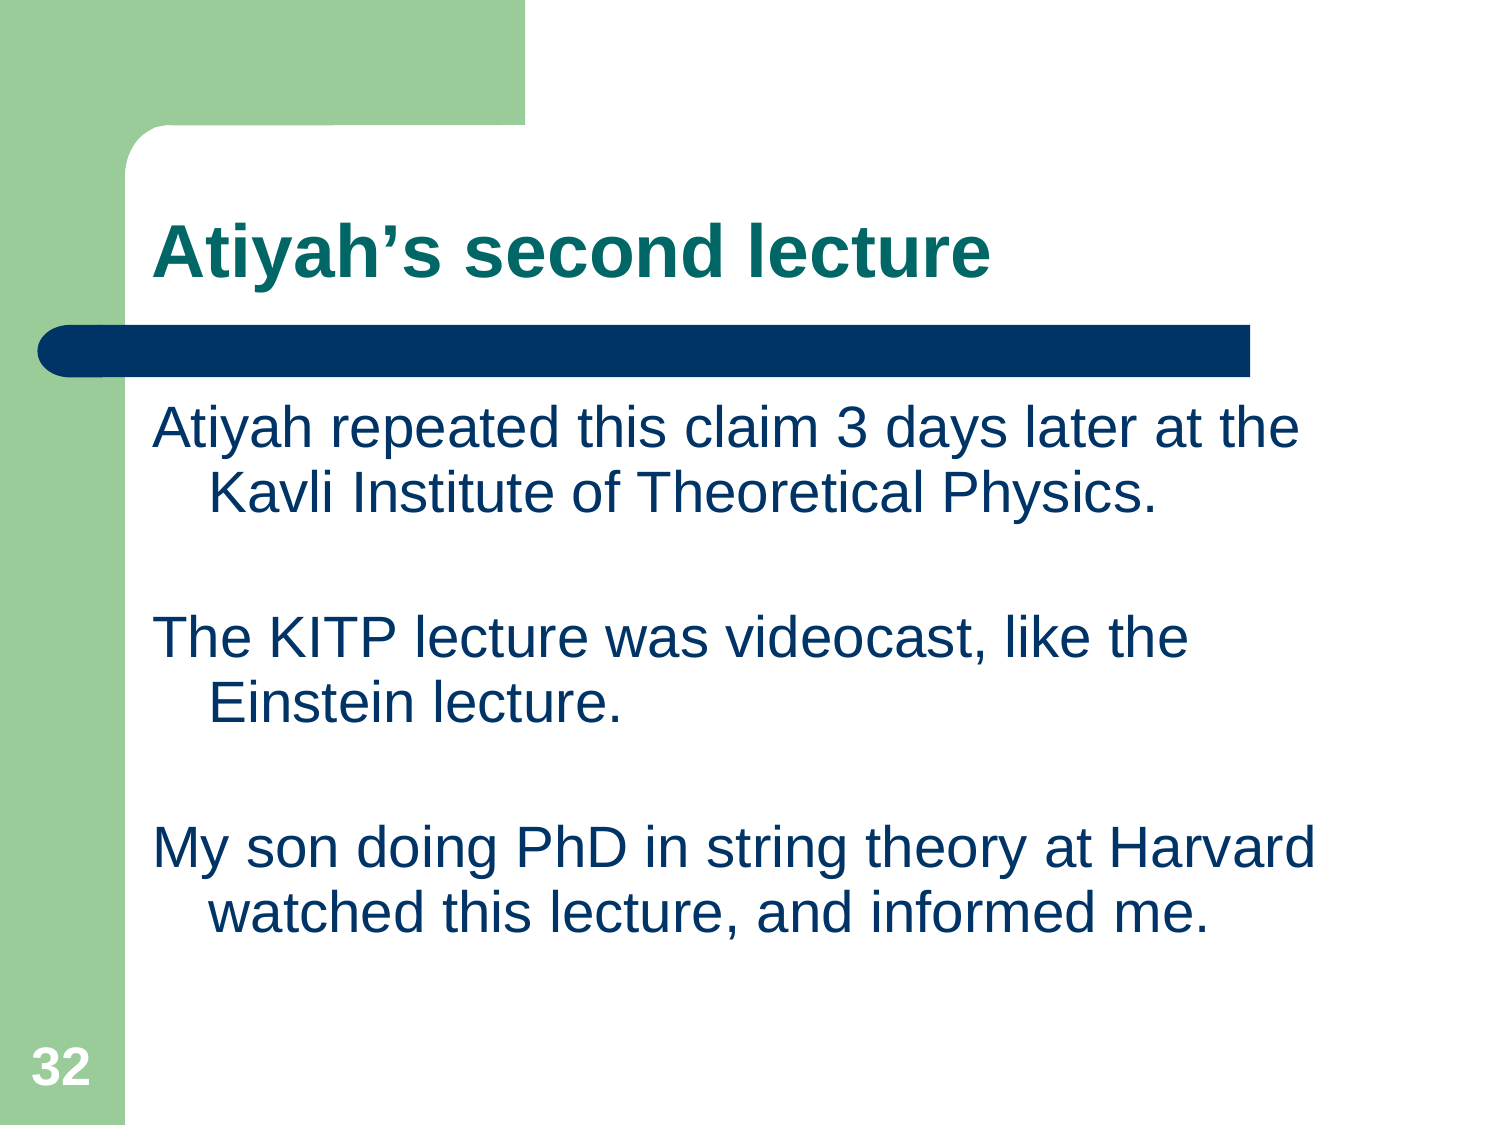

# Atiyah’s second lecture
Atiyah repeated this claim 3 days later at the Kavli Institute of Theoretical Physics.
The KITP lecture was videocast, like the Einstein lecture.
My son doing PhD in string theory at Harvard watched this lecture, and informed me.
32